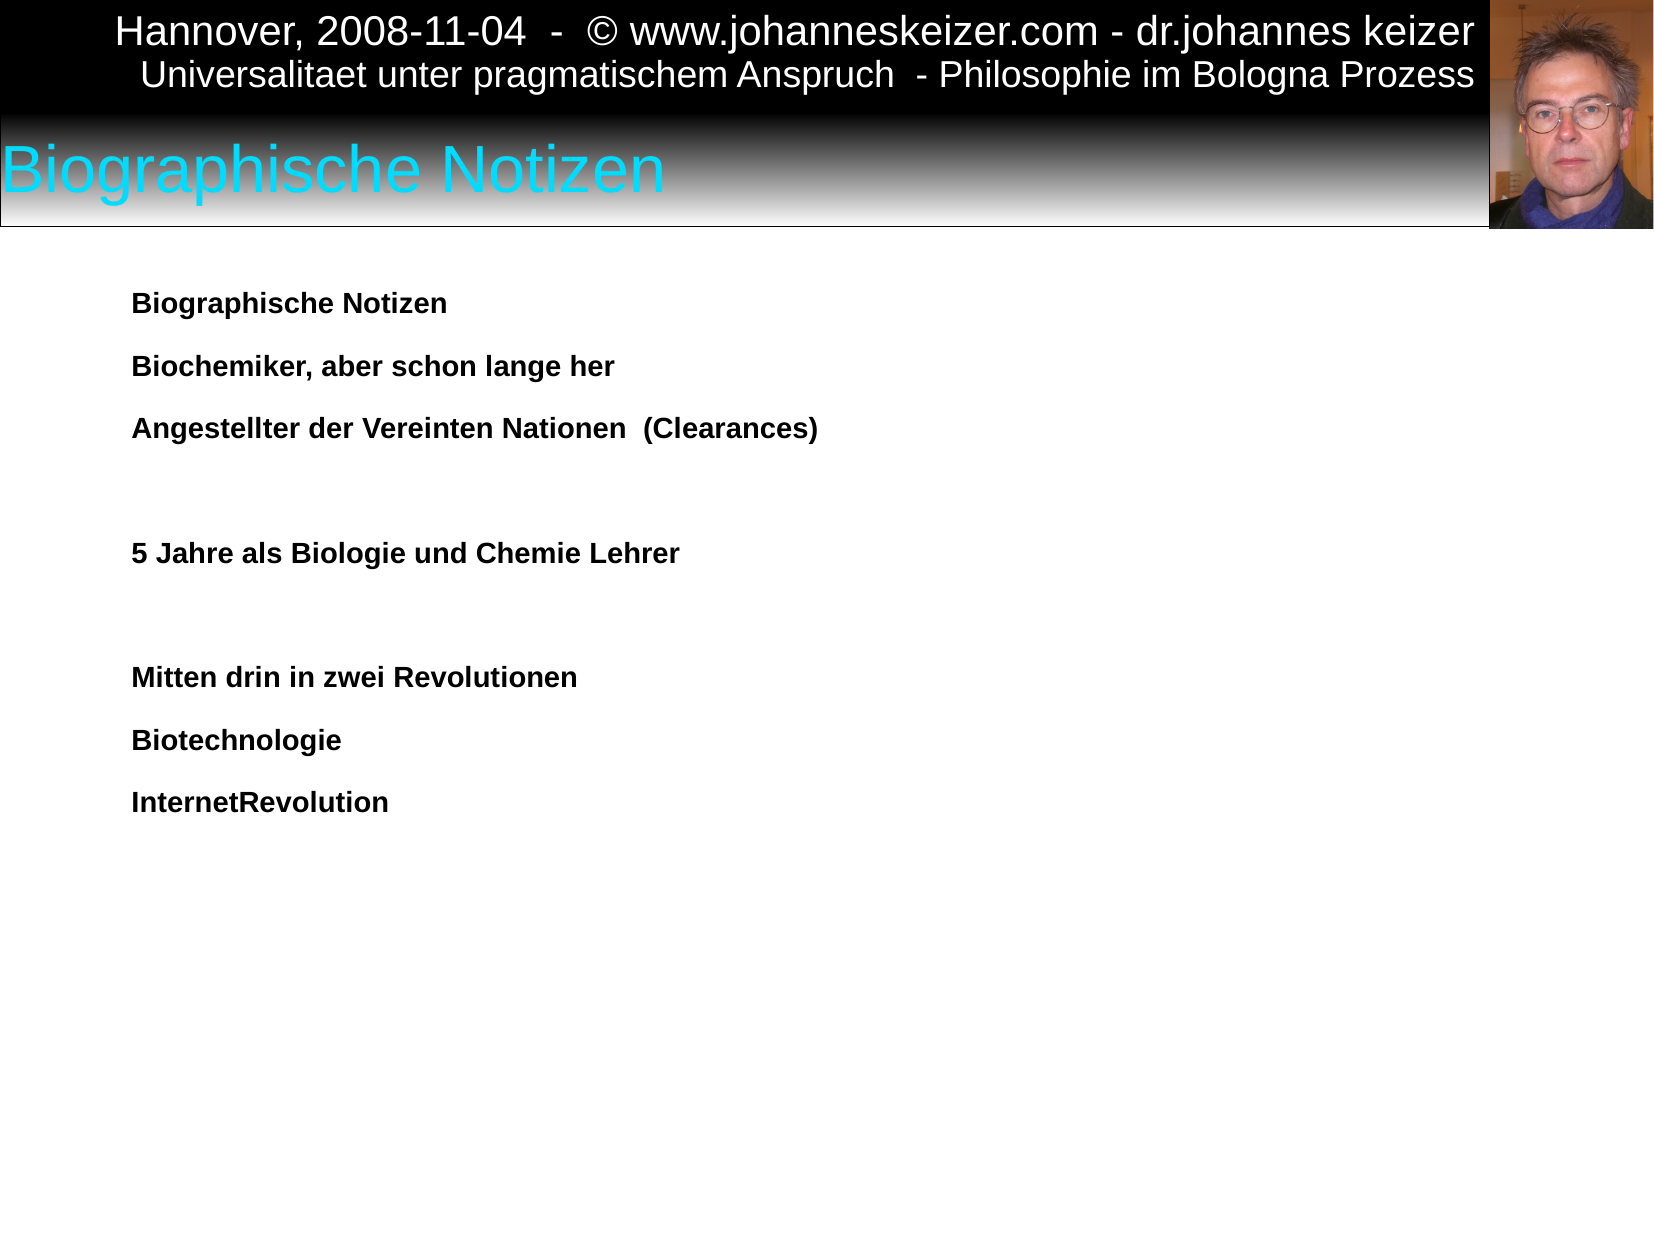

# Biographische Notizen
Biographische Notizen
Biochemiker, aber schon lange her
Angestellter der Vereinten Nationen (Clearances)
5 Jahre als Biologie und Chemie Lehrer
Mitten drin in zwei Revolutionen
Biotechnologie
InternetRevolution